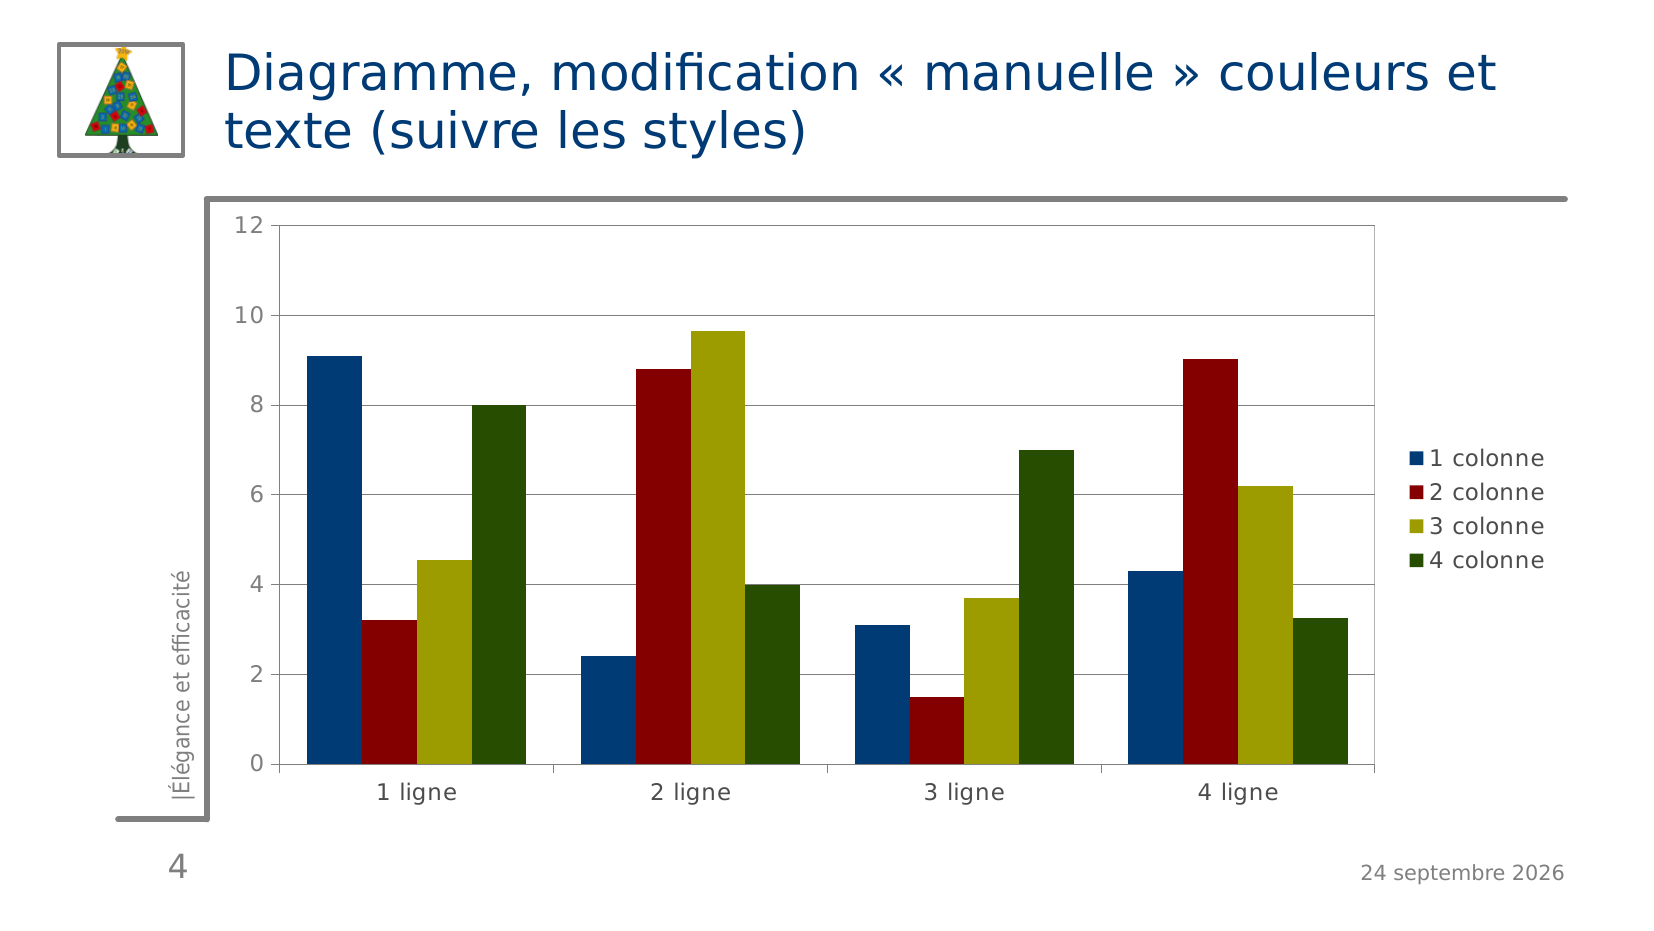

# Diagramme, modification « manuelle » couleurs et texte (suivre les styles)
### Chart
| Category | 1 colonne | 2 colonne | 3 colonne | 4 colonne |
|---|---|---|---|---|
| 1 ligne | 9.1 | 3.2 | 4.54 | 8.0 |
| 2 ligne | 2.4 | 8.8 | 9.65 | 4.0 |
| 3 ligne | 3.1 | 1.5 | 3.7 | 7.0 |
| 4 ligne | 4.3 | 9.02 | 6.2 | 3.25 |Élégance et efficacité